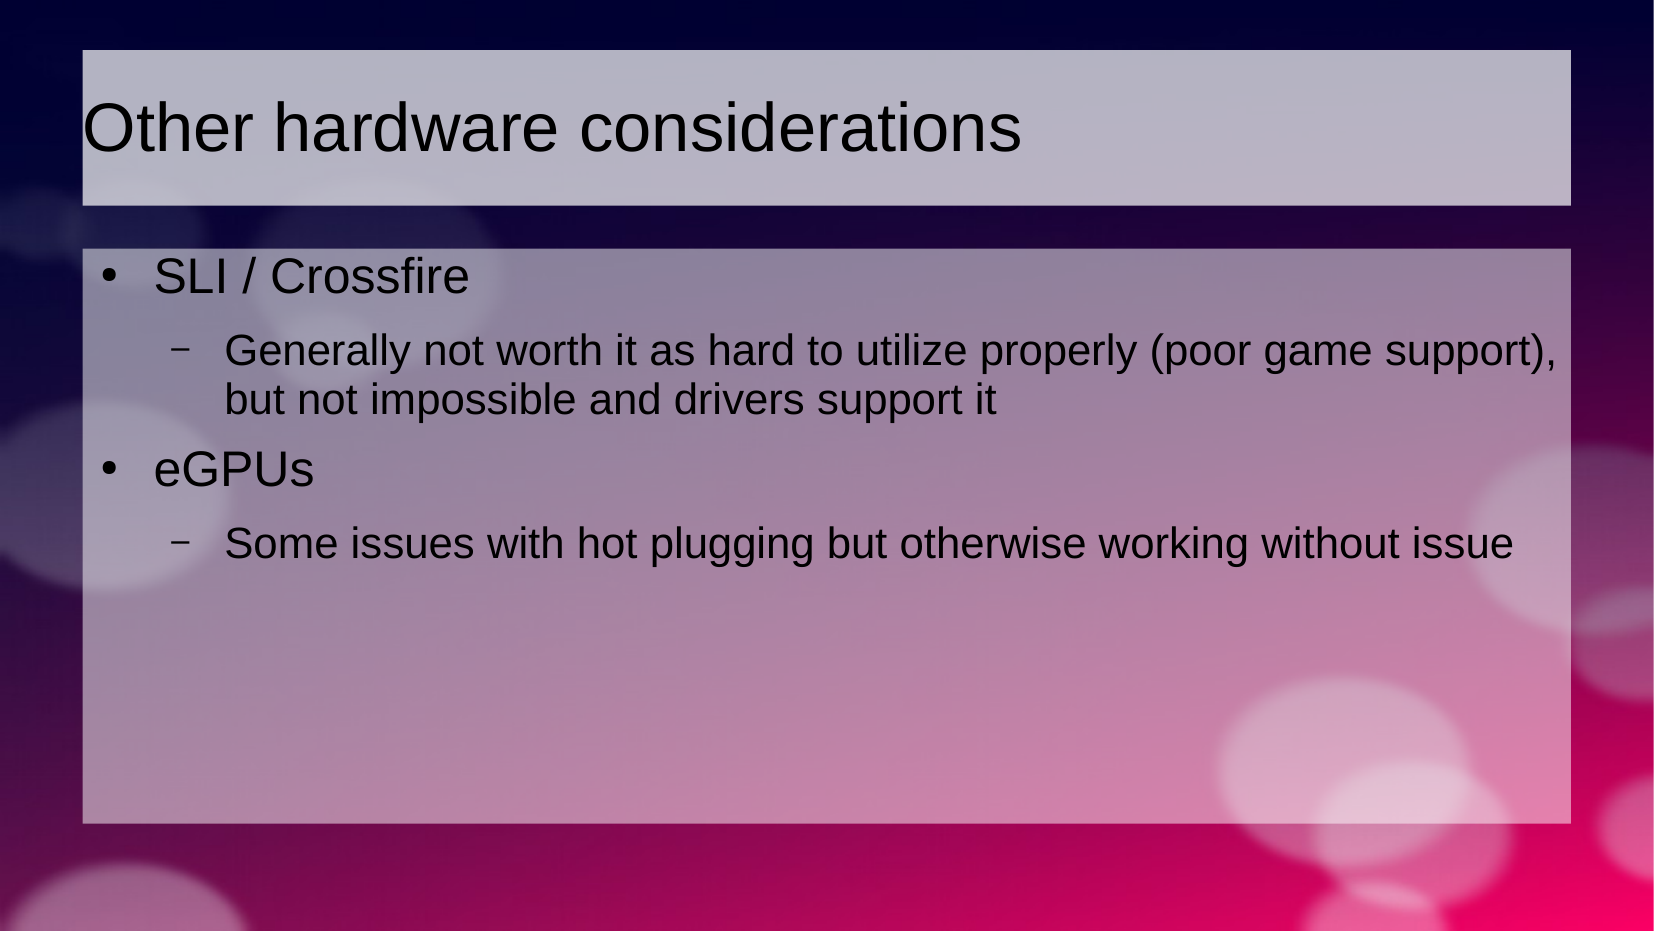

# Other hardware considerations
SLI / Crossfire
Generally not worth it as hard to utilize properly (poor game support), but not impossible and drivers support it
eGPUs
Some issues with hot plugging but otherwise working without issue